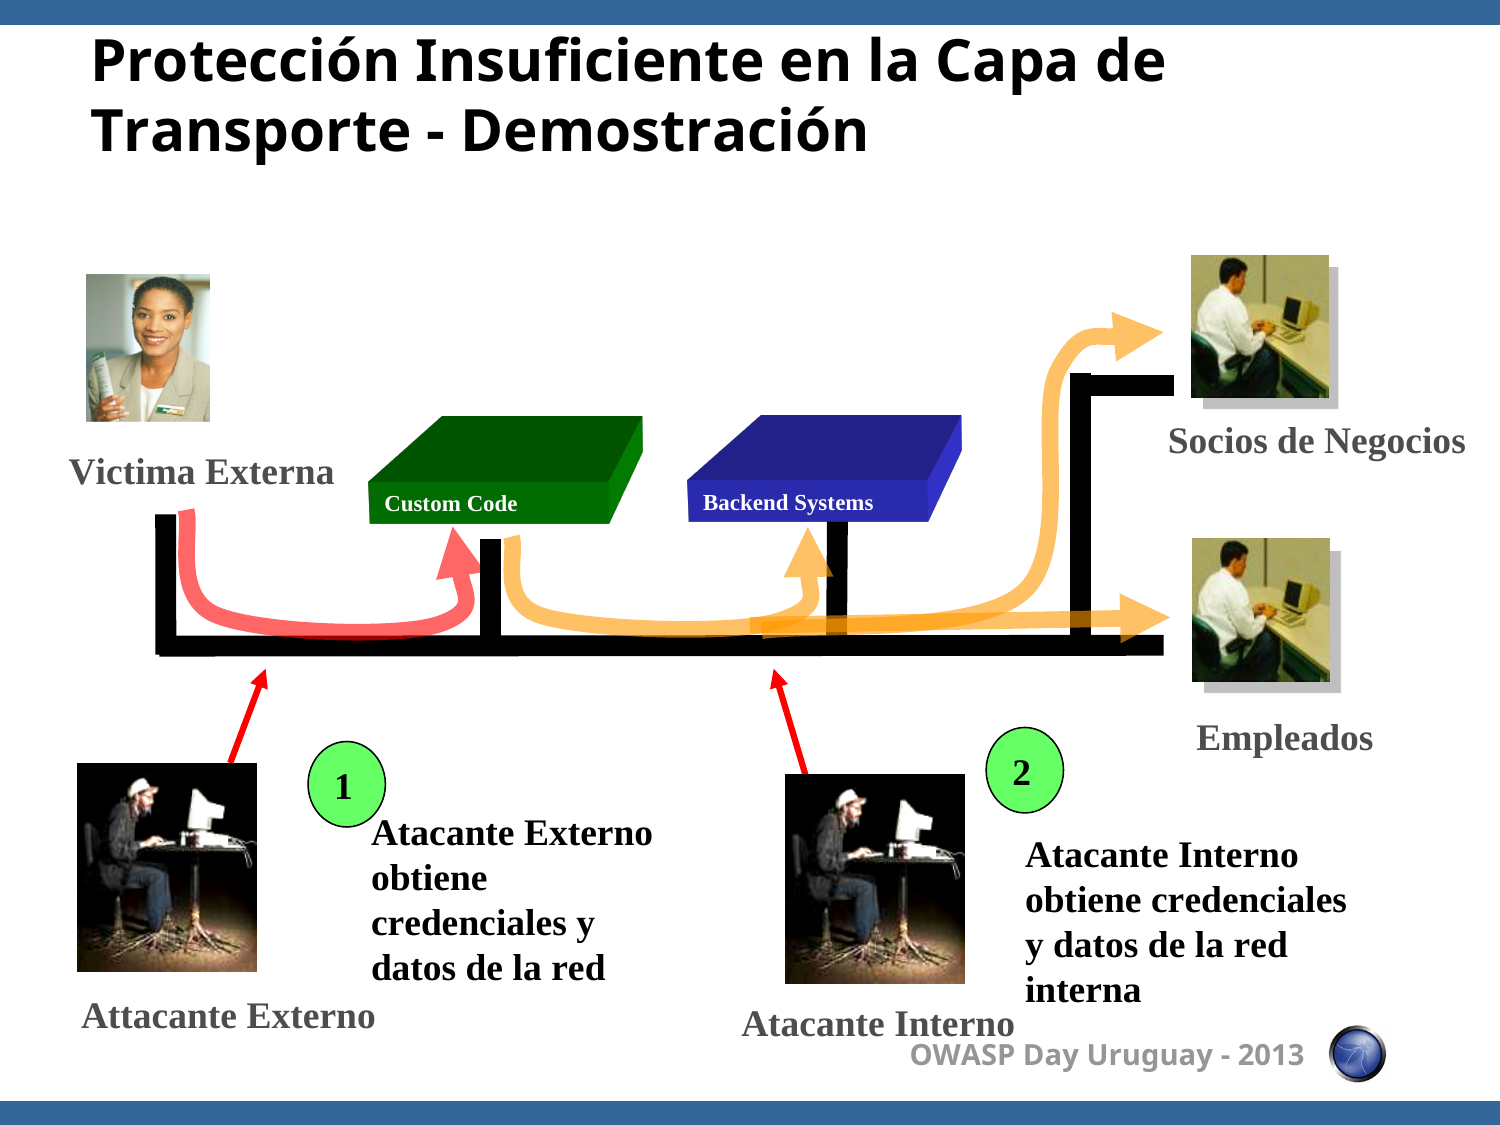

# Protección Insuficiente en la Capa de Transporte - Demostración
Socios de Negocios
Victima Externa
Backend Systems
Custom Code
Empleados
2
1
Atacante Externo obtiene credenciales y datos de la red
Atacante Interno obtiene credenciales y datos de la red interna
Attacante Externo
Atacante Interno